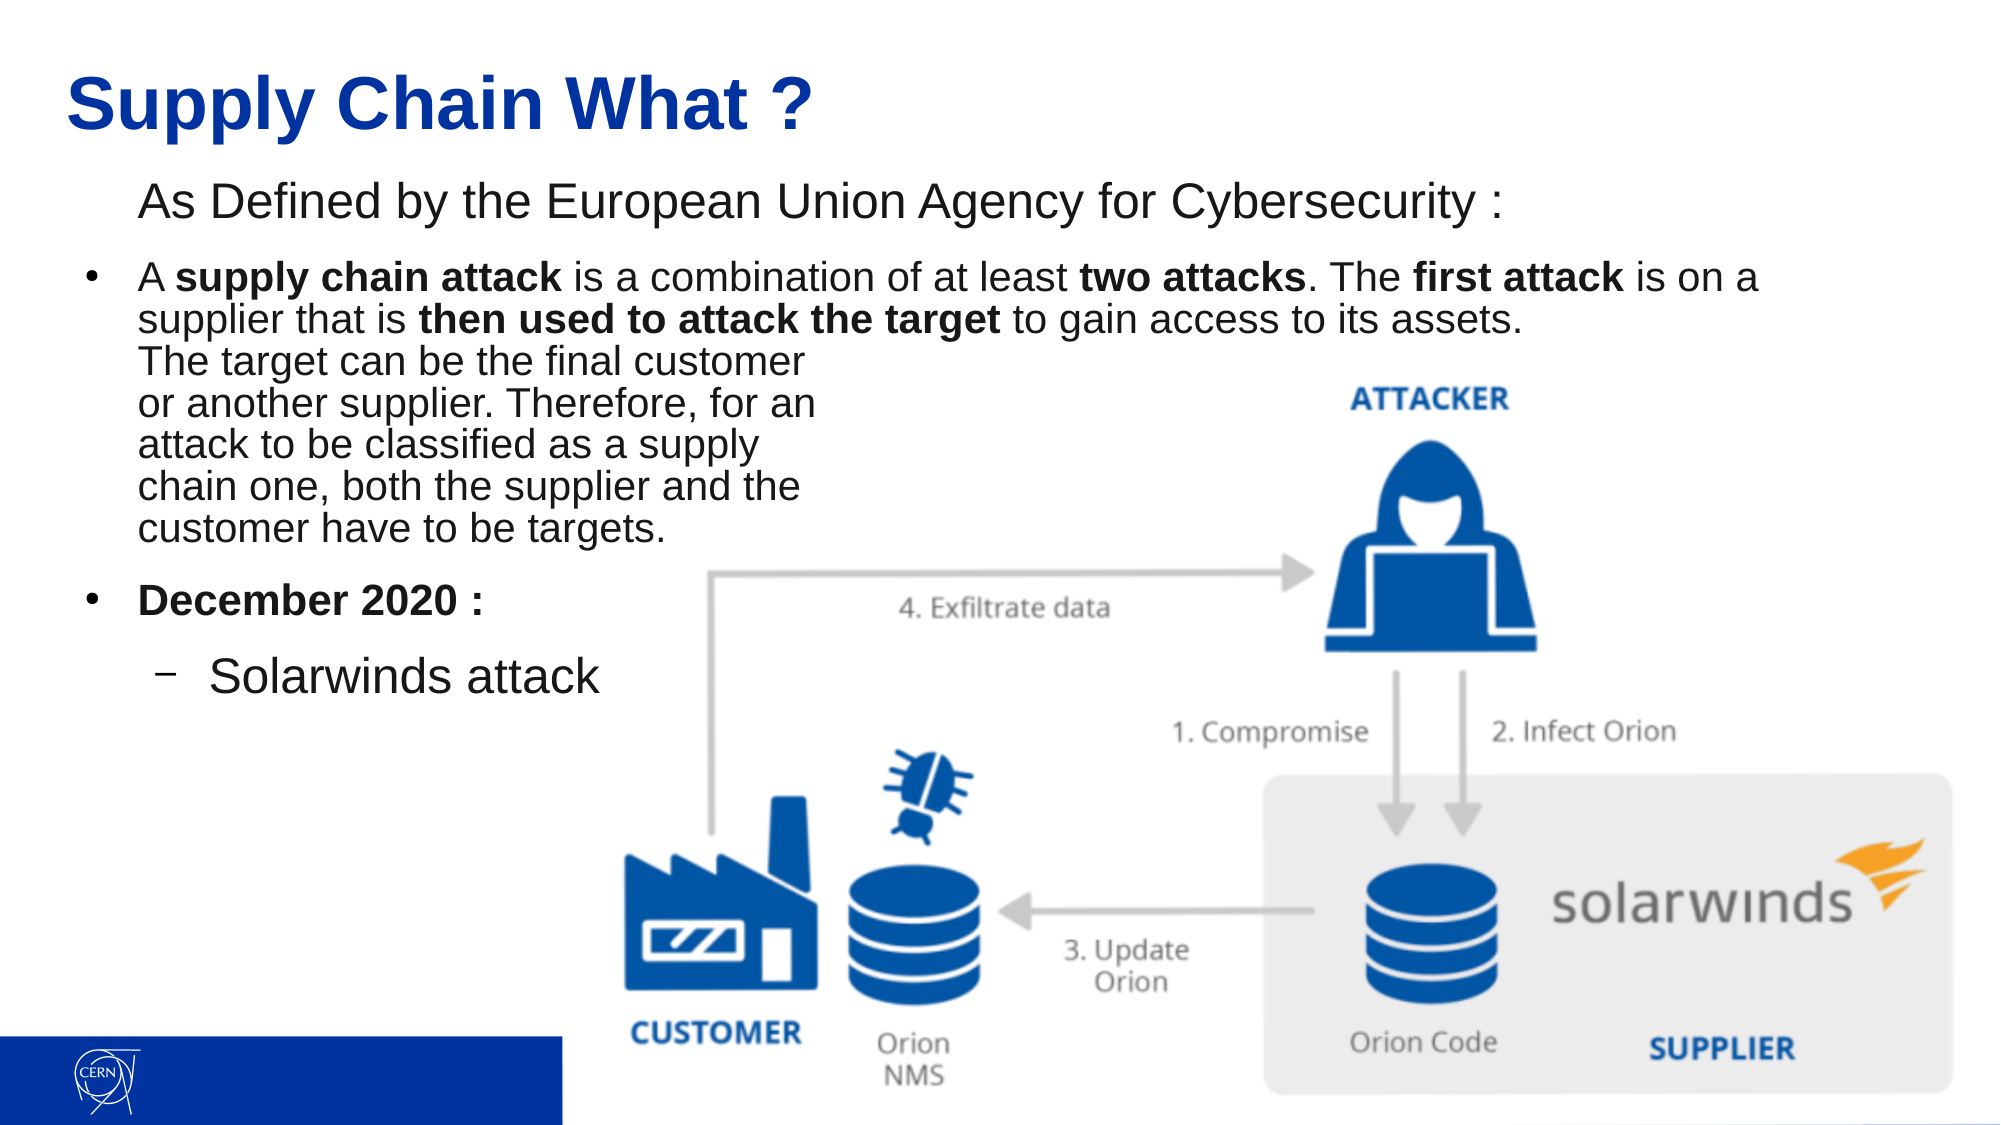

# Supply Chain What ?
As Defined by the European Union Agency for Cybersecurity :
A supply chain attack is a combination of at least two attacks. The first attack is on a supplier that is then used to attack the target to gain access to its assets.
The target can be the final customer
or another supplier. Therefore, for an
attack to be classified as a supply
chain one, both the supplier and the
customer have to be targets.
December 2020 :
Solarwinds attack